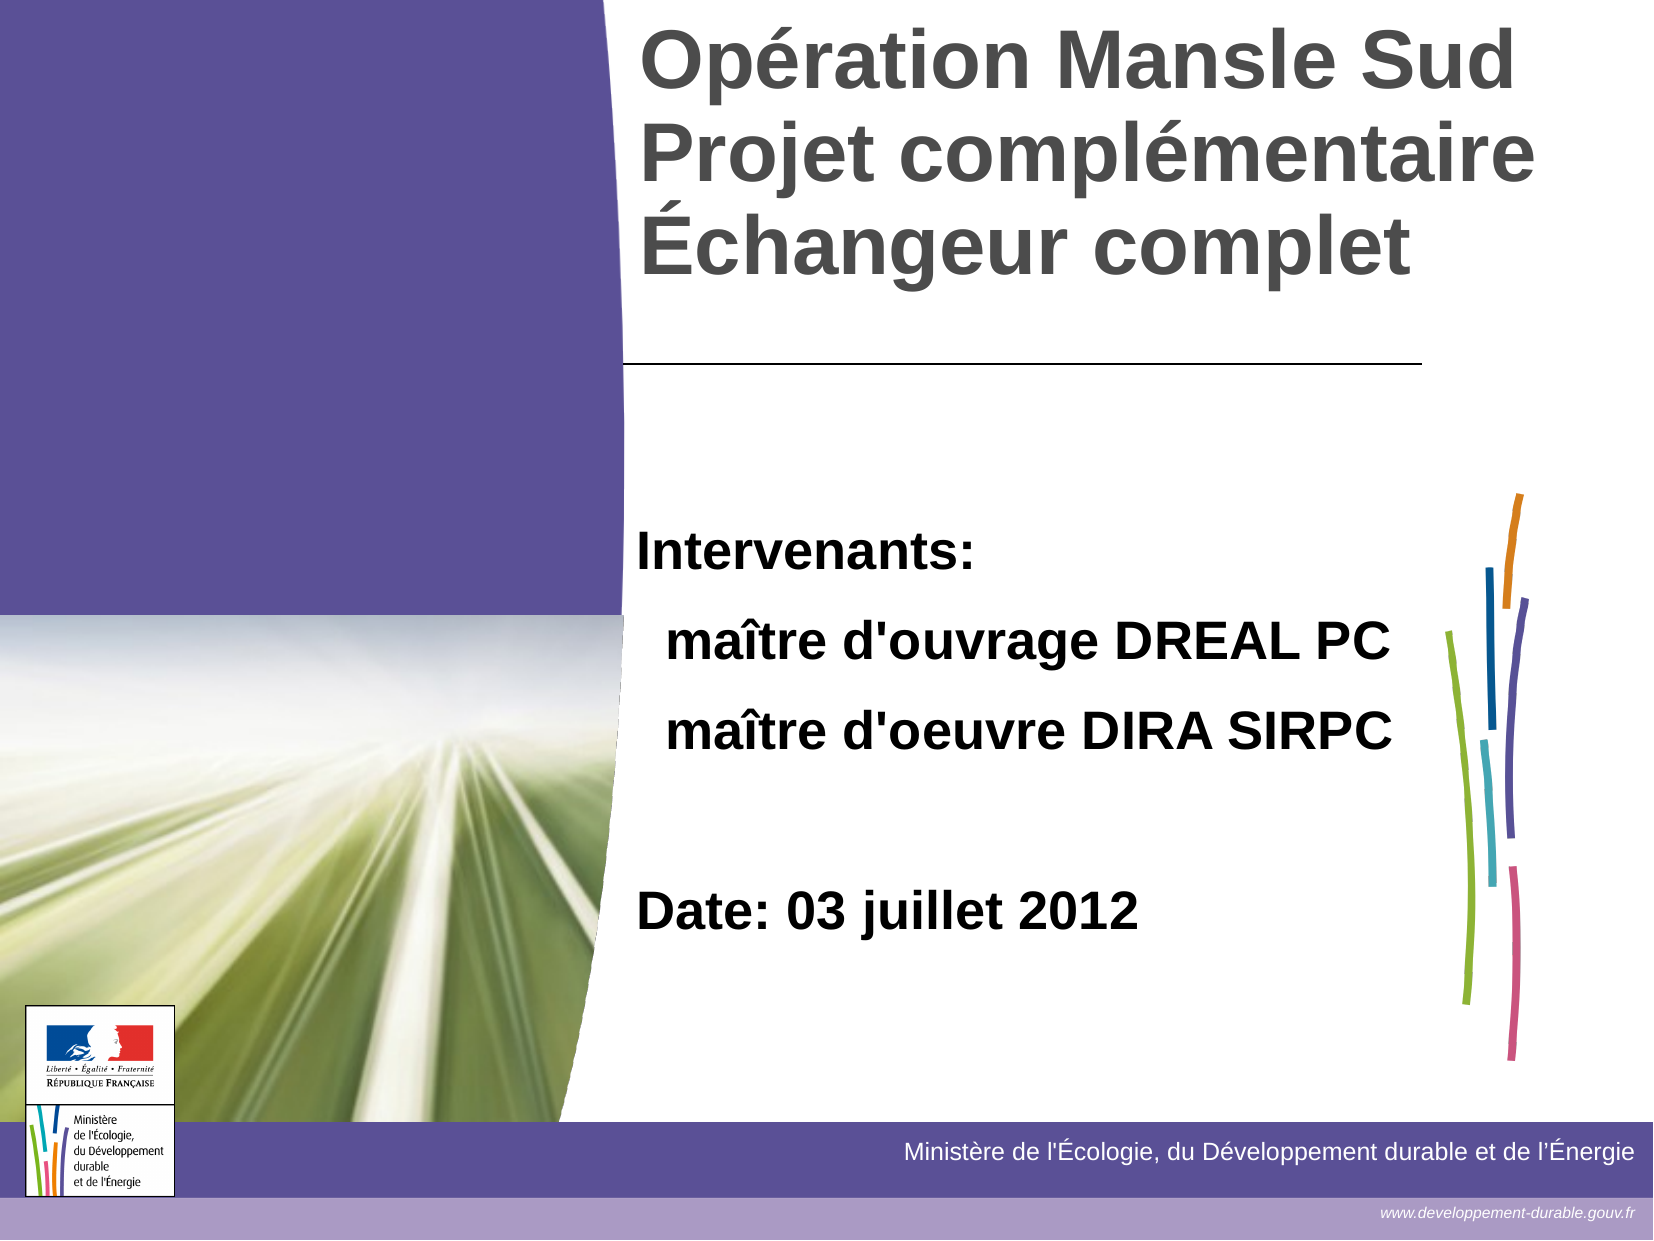

# Opération Mansle Sud Projet complémentaire Échangeur complet
Intervenants:
maître d'ouvrage DREAL PC
maître d'oeuvre DIRA SIRPC
Date: 03 juillet 2012